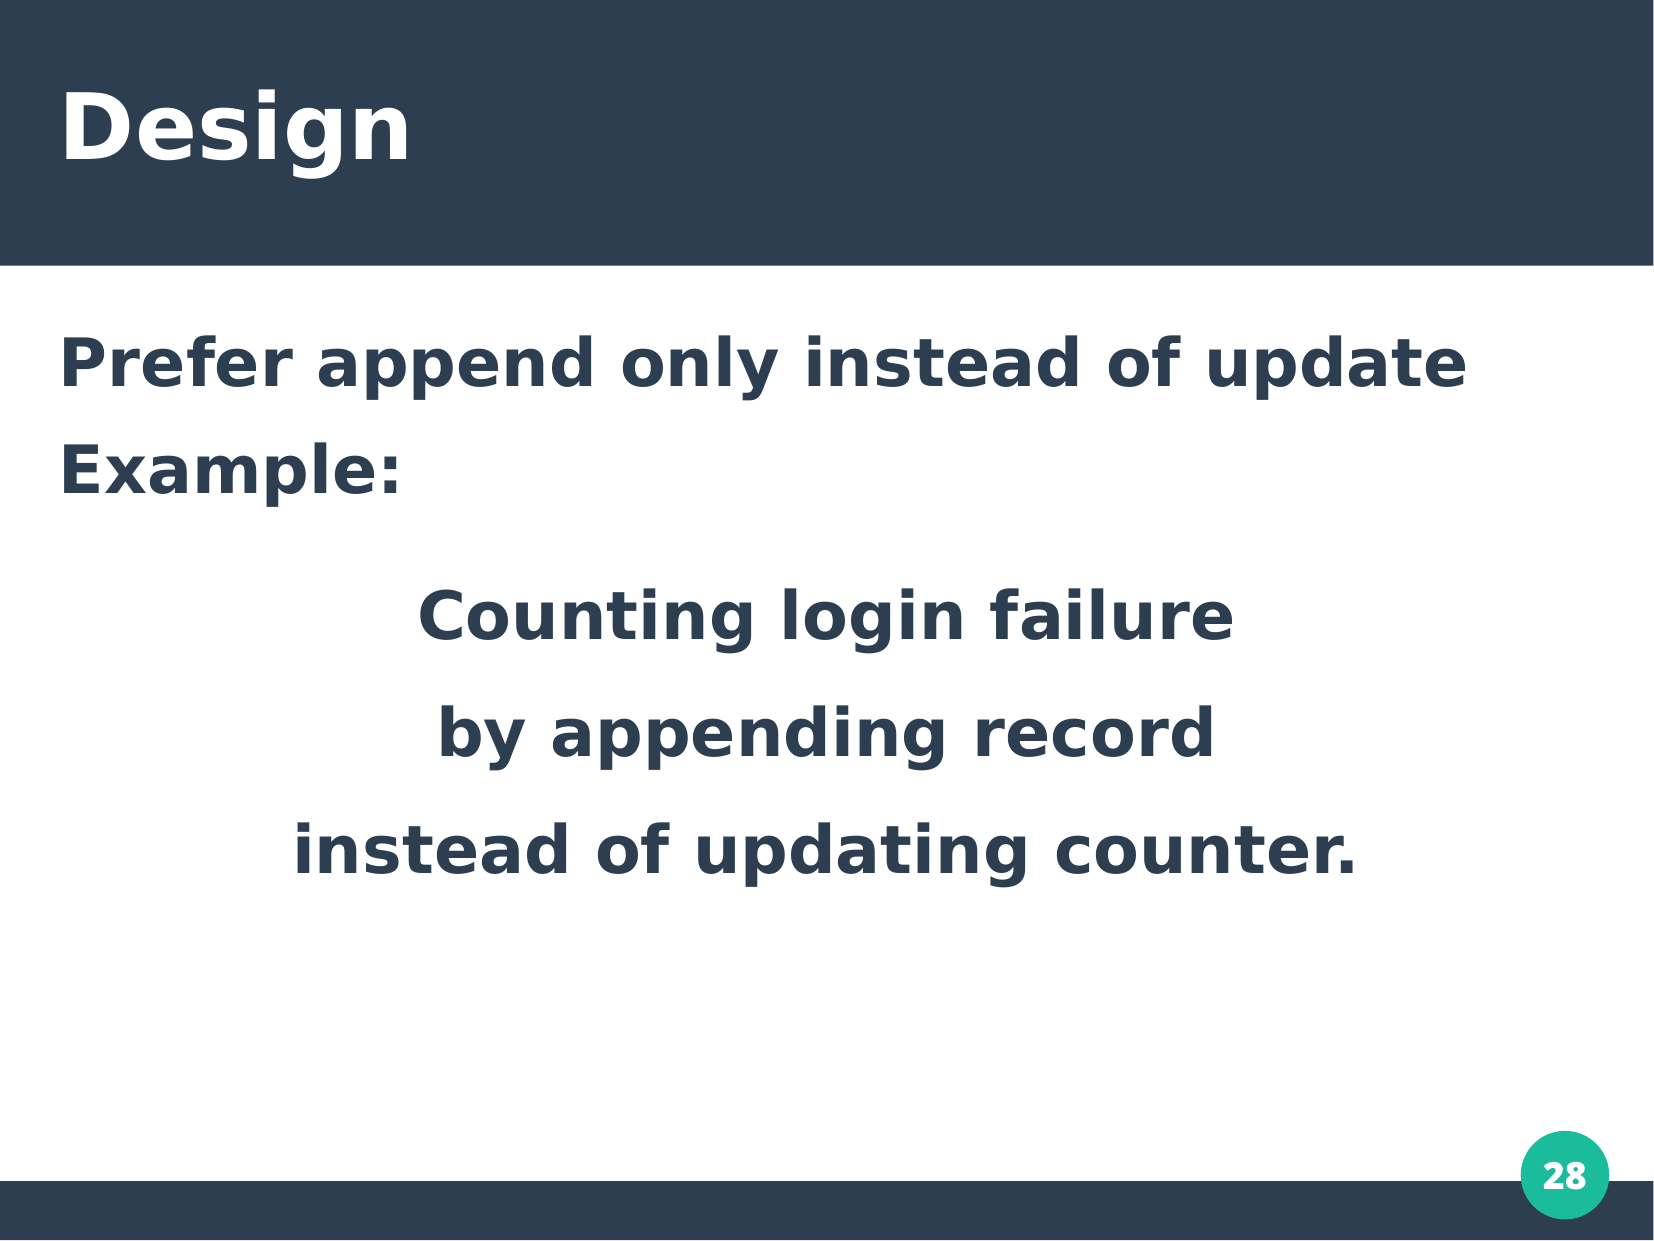

# Design
Prefer append only instead of update
Example:
Counting login failure
by appending record
instead of updating counter.
28